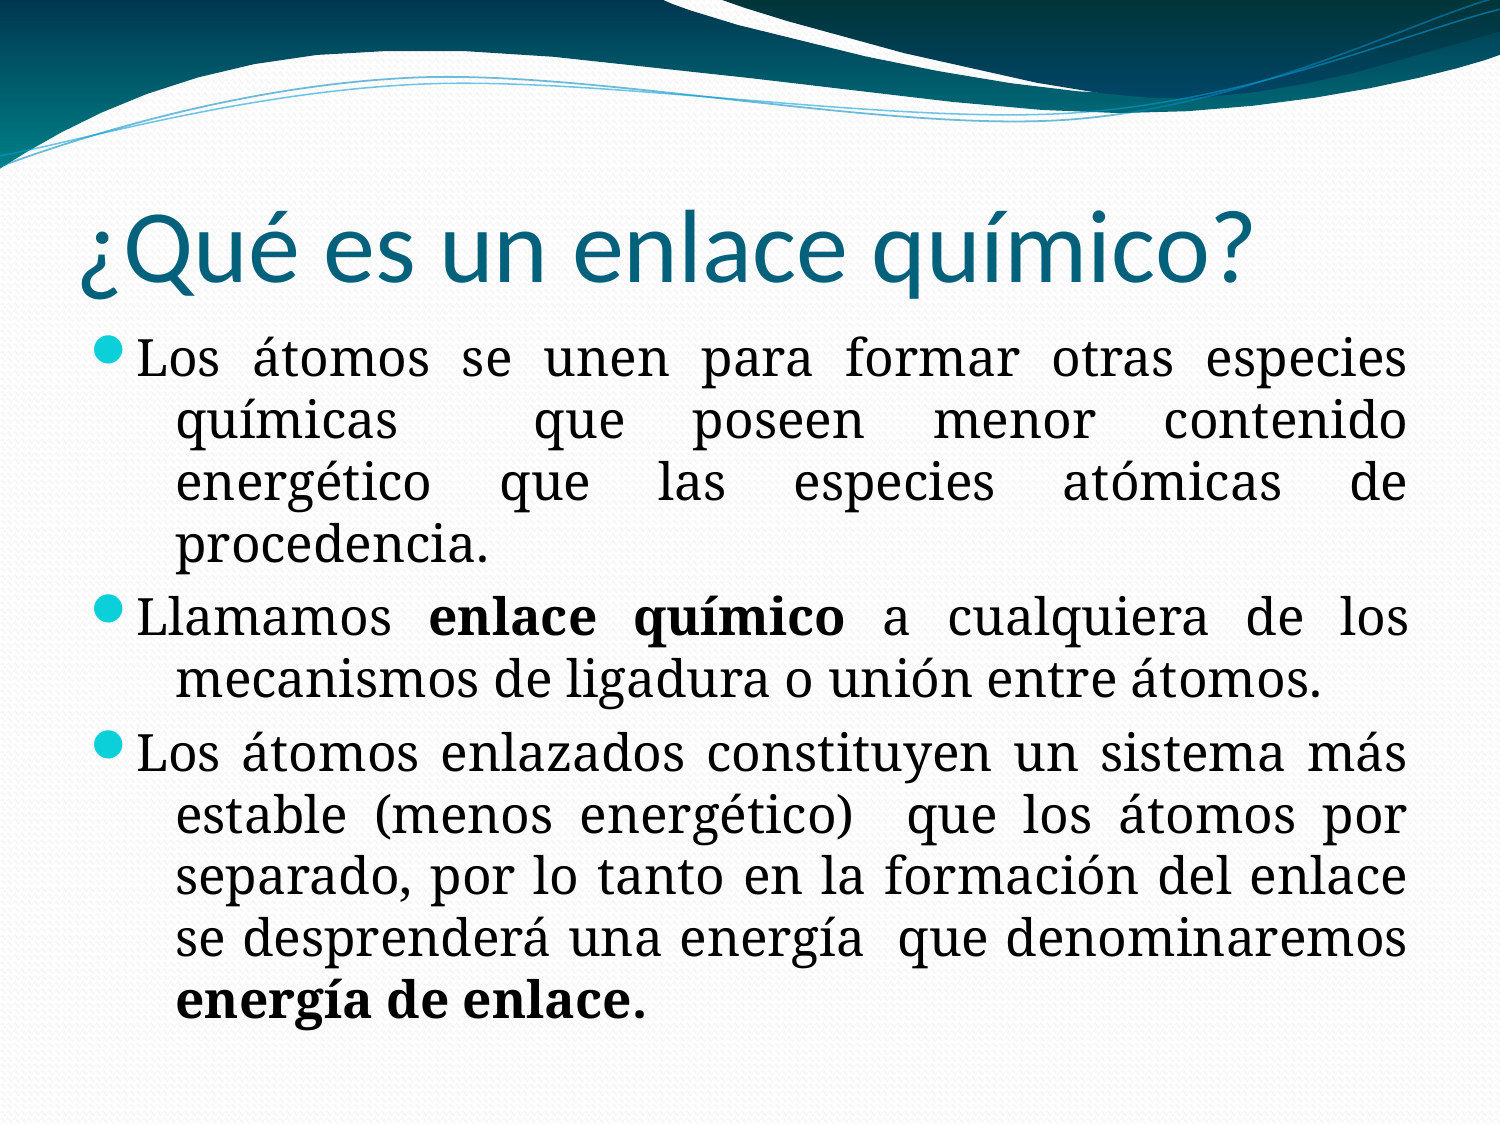

# ¿Qué es un enlace químico?
Los átomos se unen para formar otras especies químicas que poseen menor contenido energético que las especies atómicas de procedencia.
Llamamos enlace químico a cualquiera de los mecanismos de ligadura o unión entre átomos.
Los átomos enlazados constituyen un sistema más estable (menos energético) que los átomos por separado, por lo tanto en la formación del enlace se desprenderá una energía que denominaremos energía de enlace.